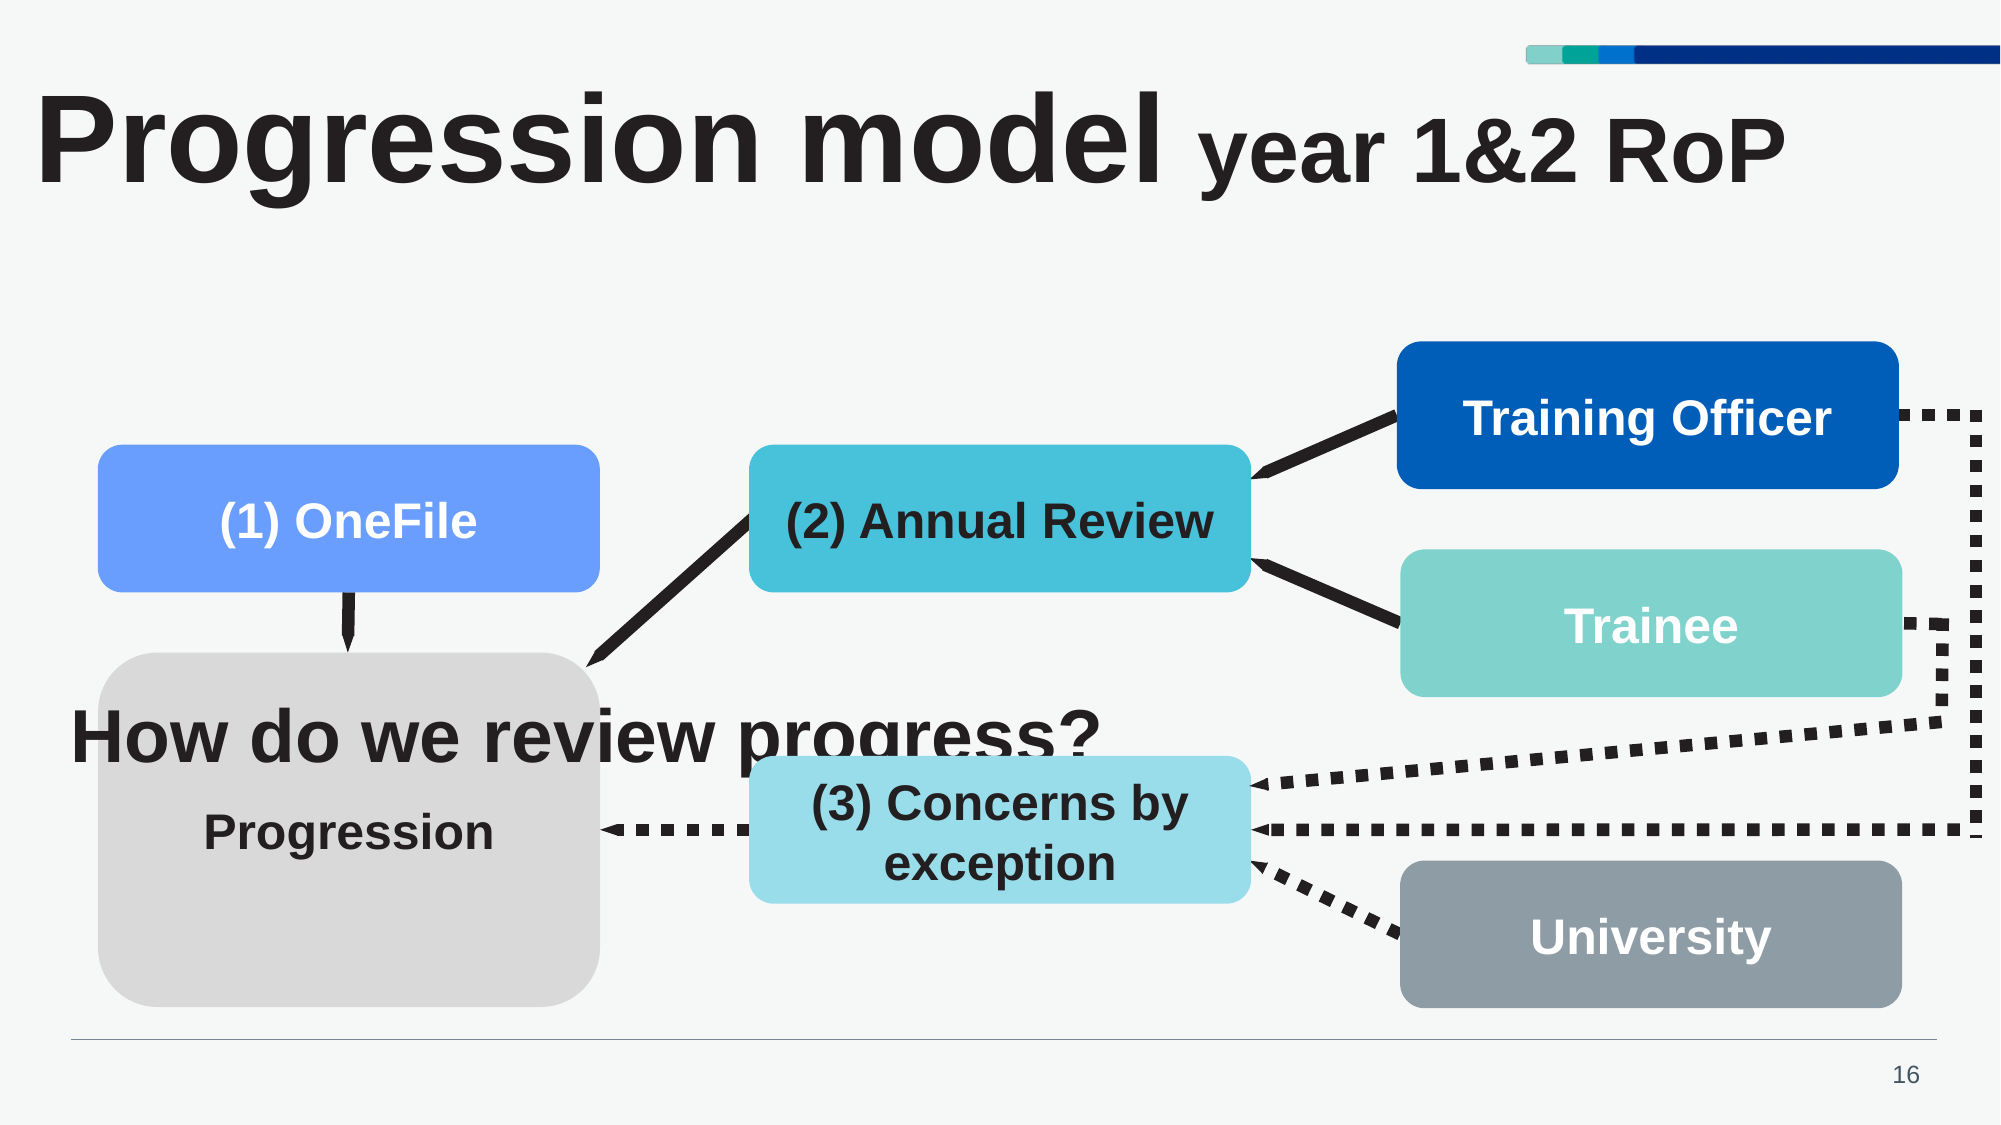

Progression model year 1&2 RoP
Training Officer
(1) OneFile
(2) Annual Review
# How do we review progress?
Trainee
Progression
(3) Concerns by exception
University